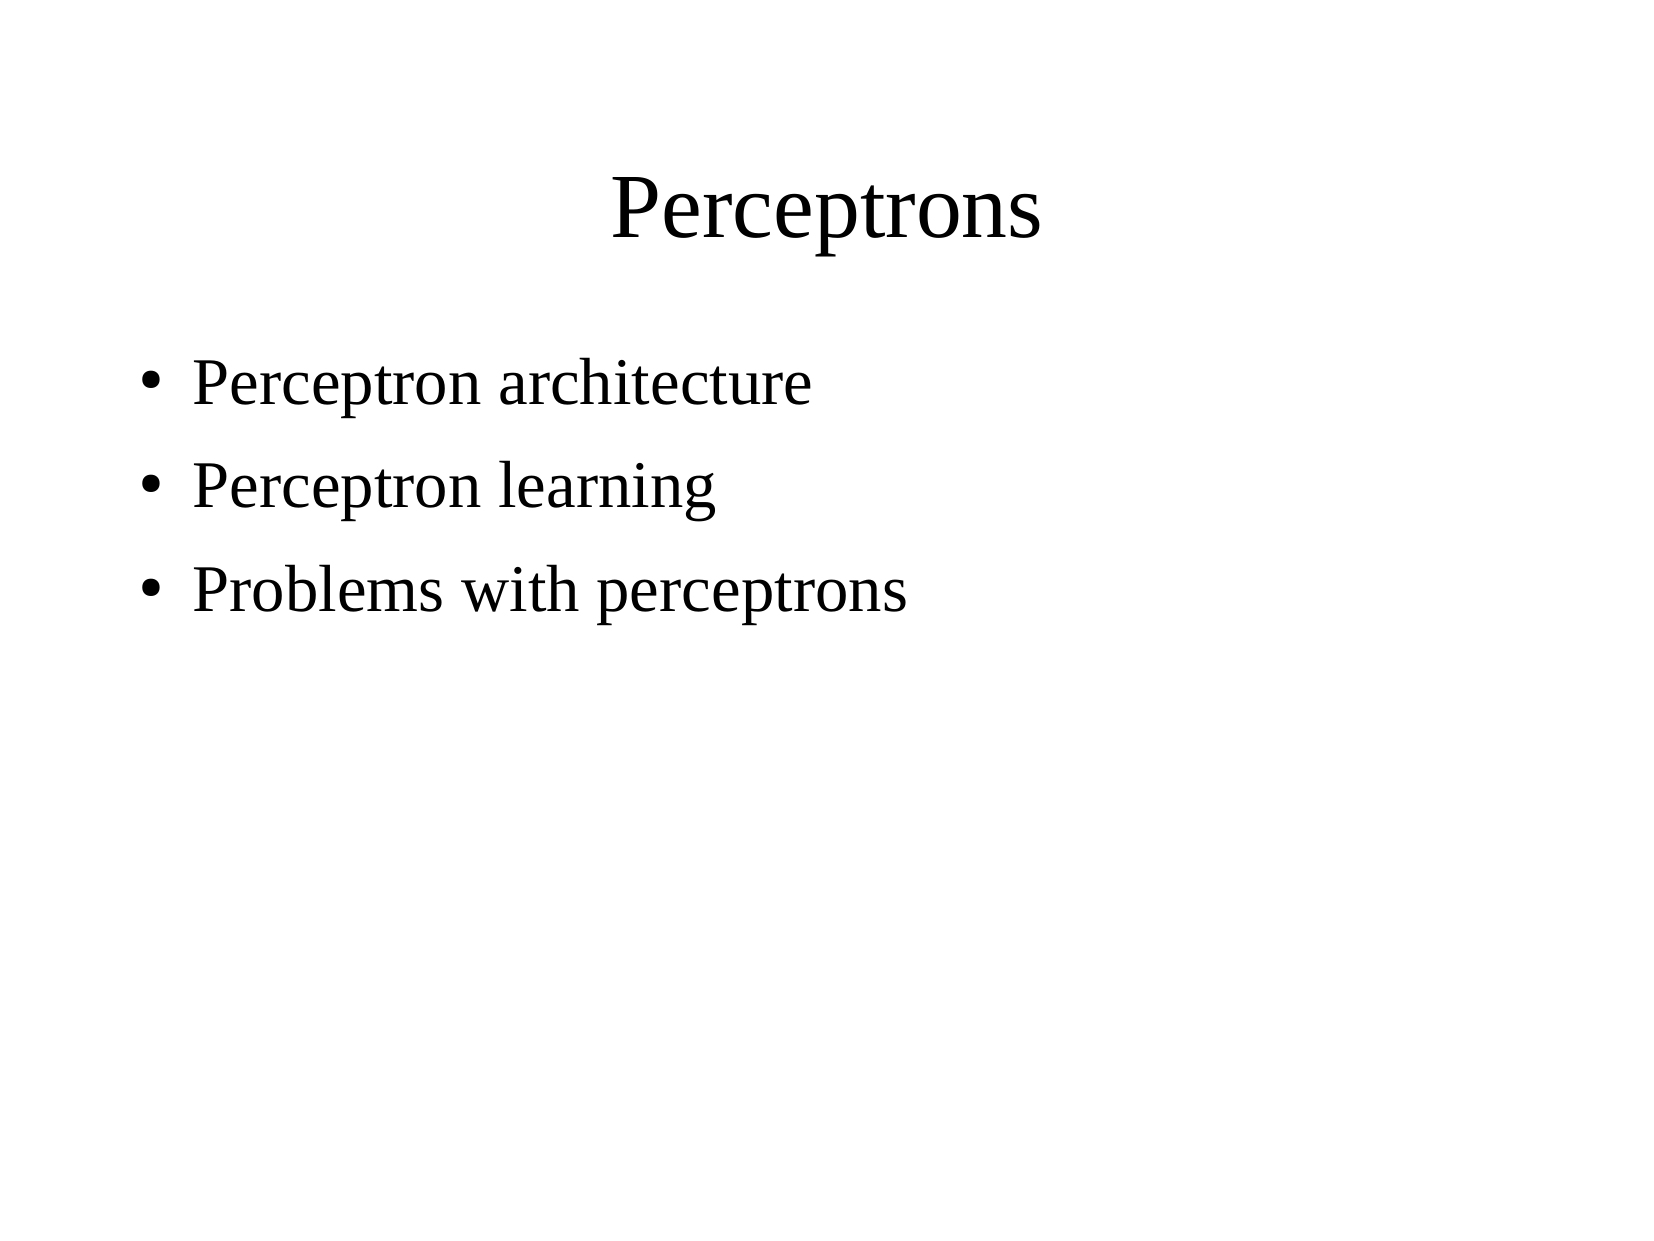

# Perceptrons
Perceptron architecture
Perceptron learning
Problems with perceptrons